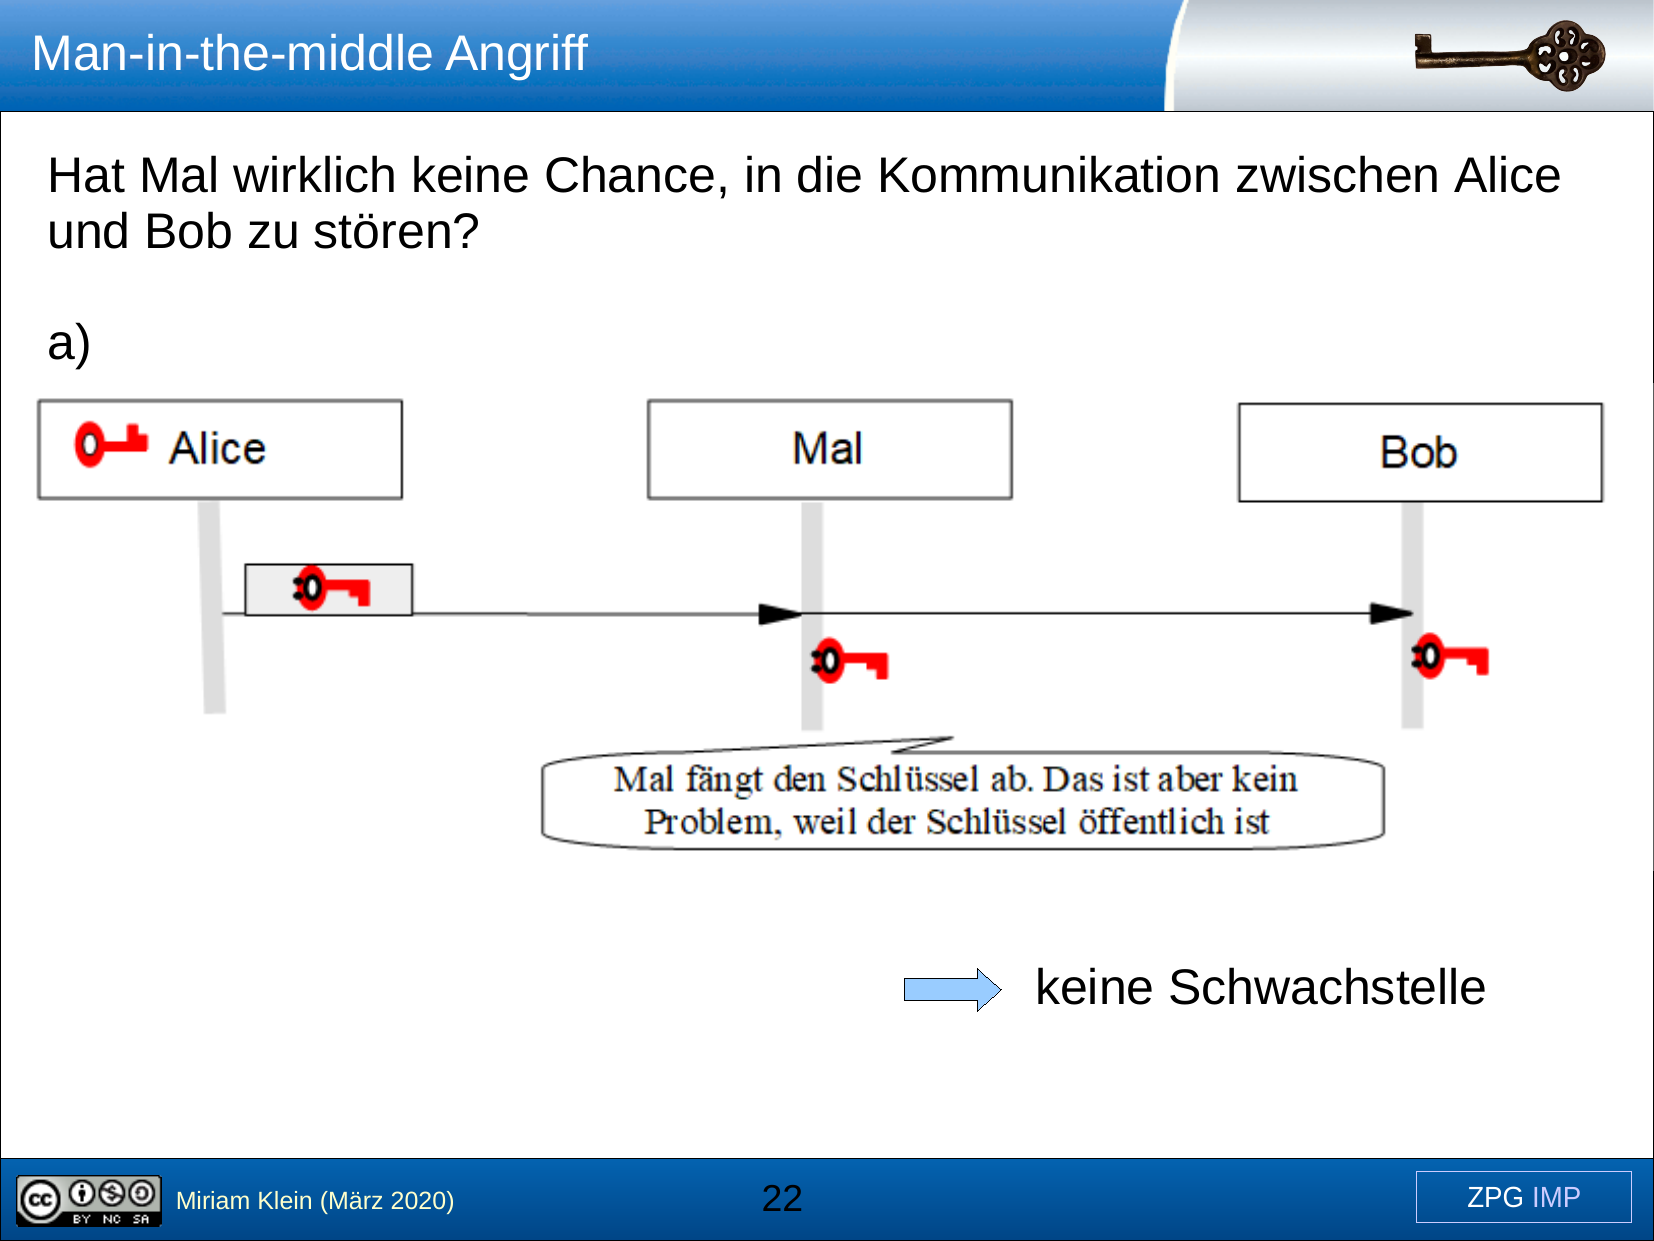

# Man-in-the-middle Angriff
Hat Mal wirklich keine Chance, in die Kommunikation zwischen Alice und Bob zu stören?
a)
keine Schwachstelle
22